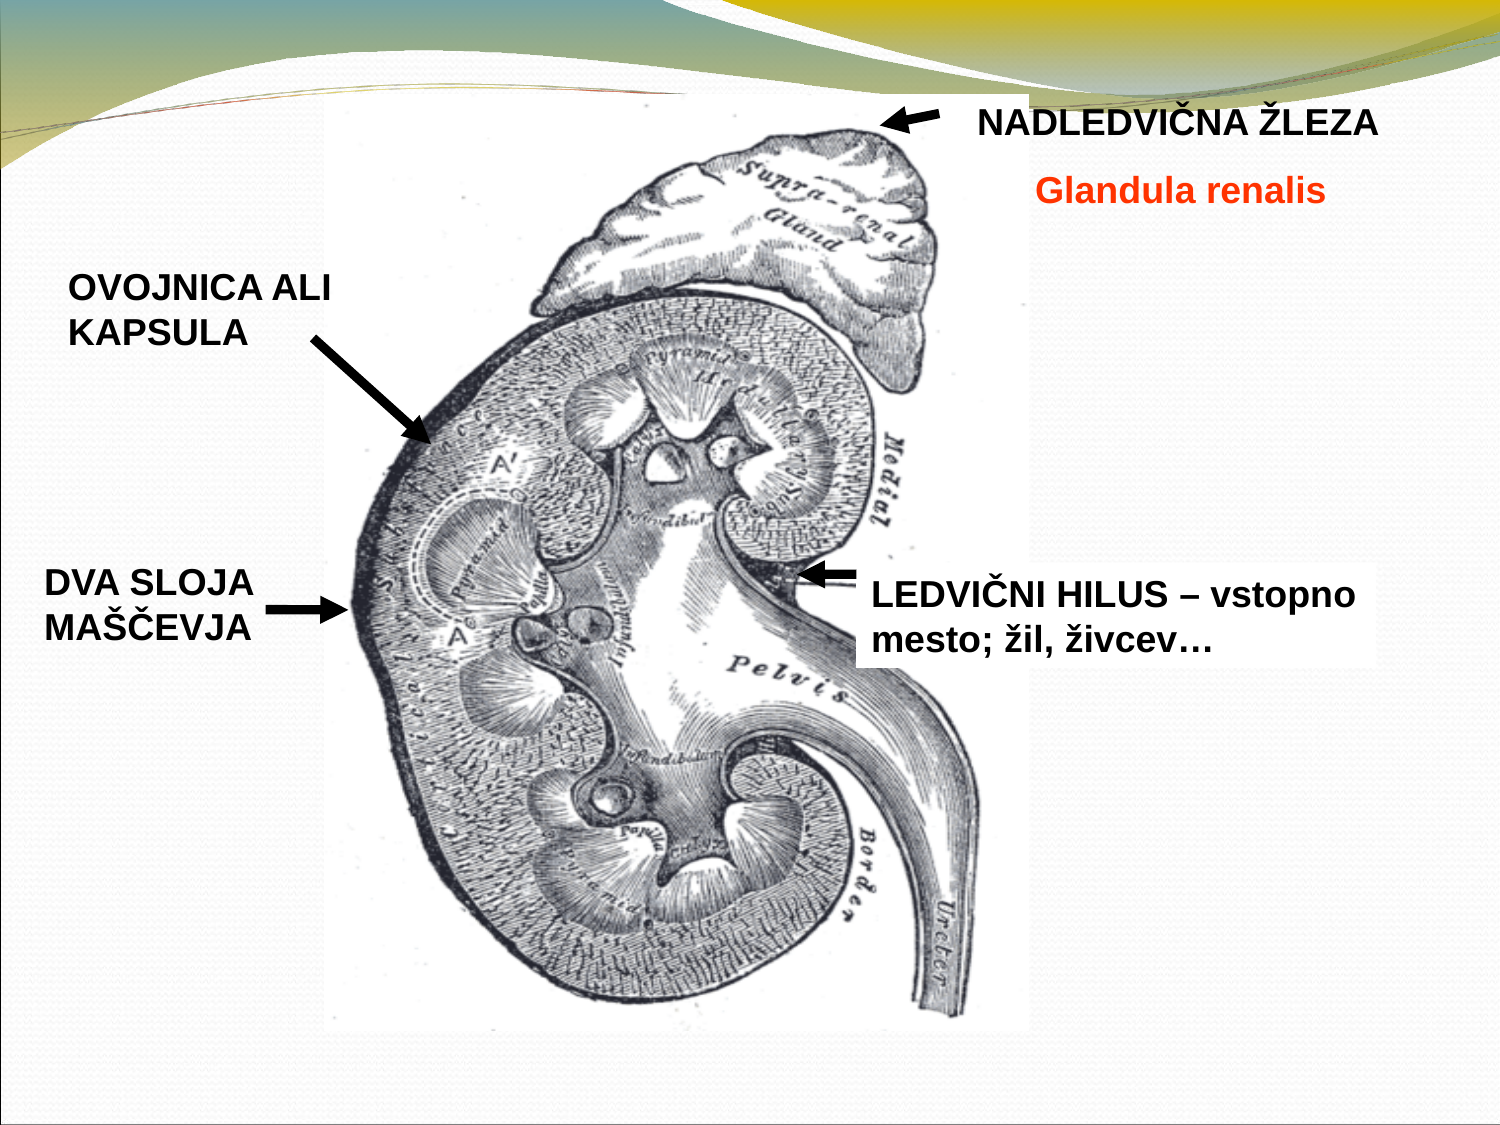

NADLEDVIČNA ŽLEZA
Glandula renalis
OVOJNICA ALI KAPSULA
DVA SLOJA MAŠČEVJA
LEDVIČNI HILUS – vstopno mesto; žil, živcev…